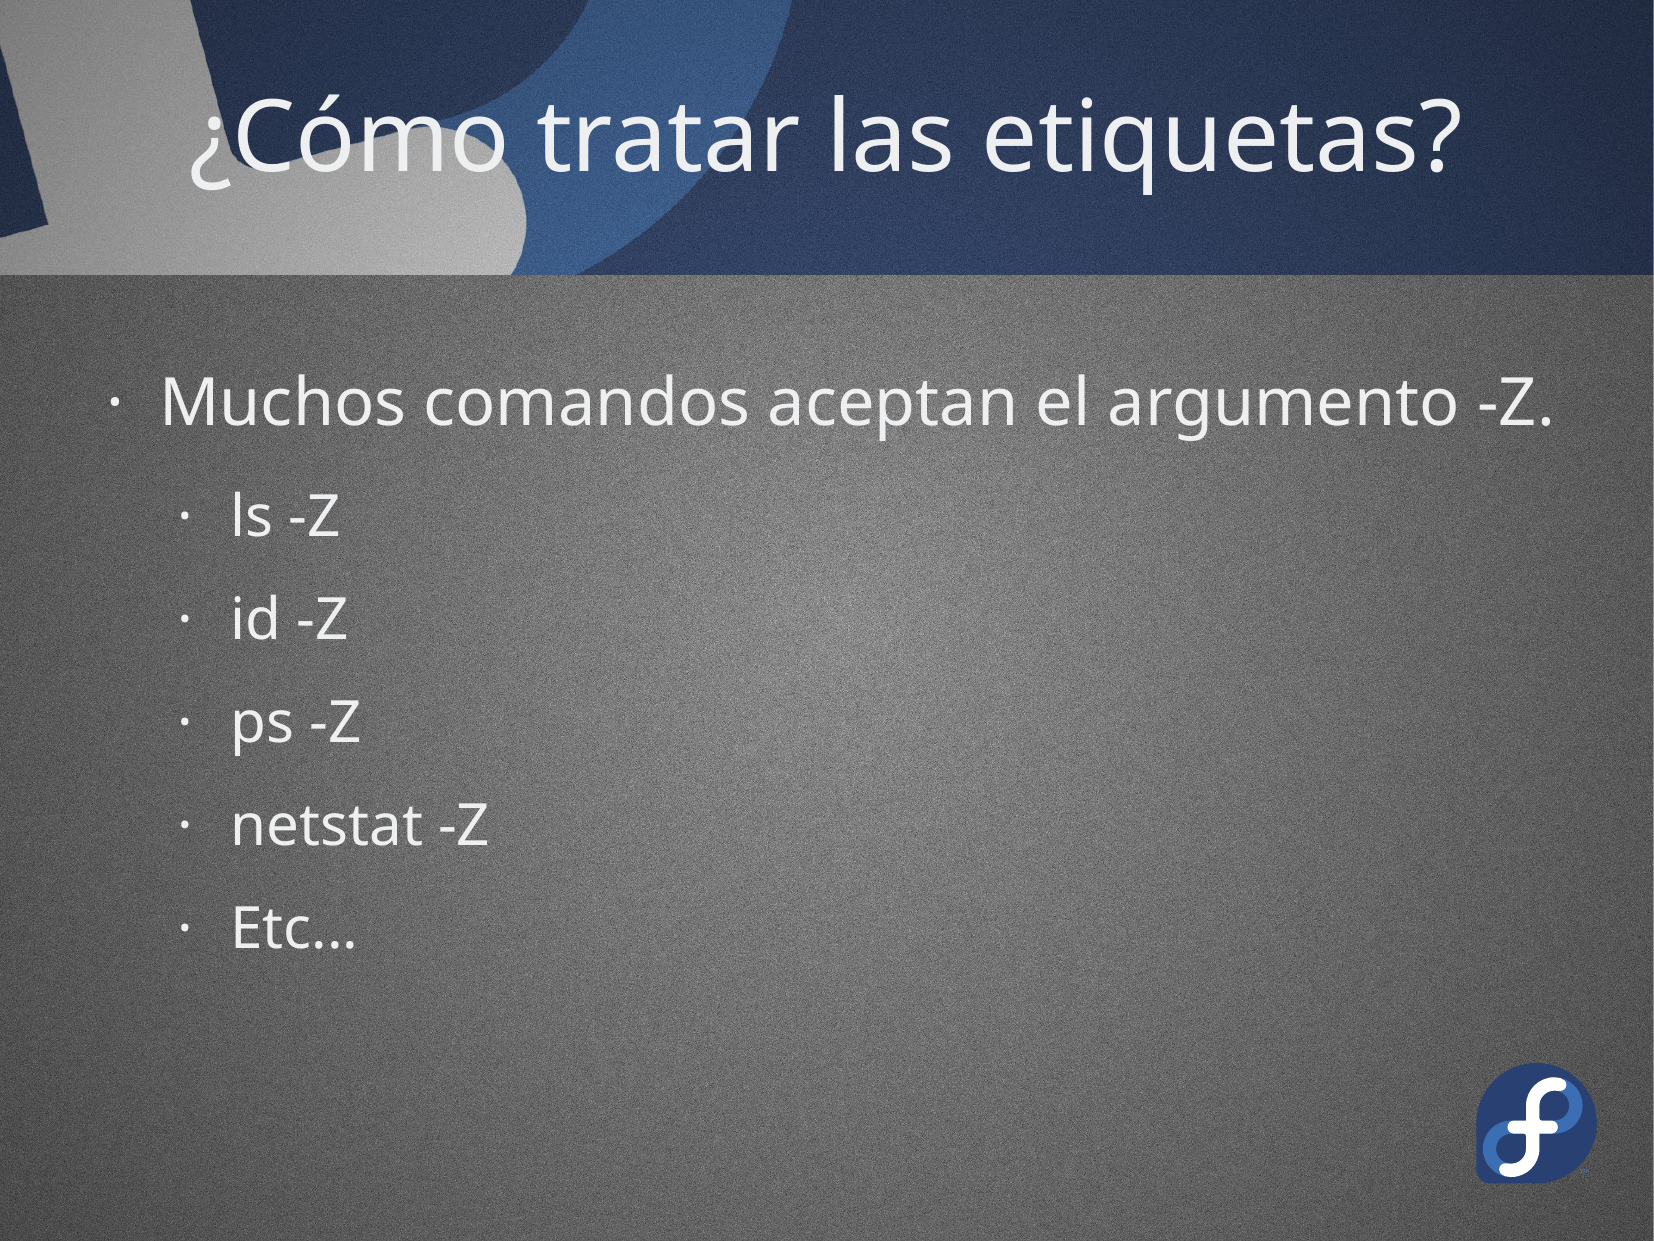

# ¿Cómo tratar las etiquetas?
Muchos comandos aceptan el argumento -Z.
ls -Z
id -Z
ps -Z
netstat -Z
Etc...